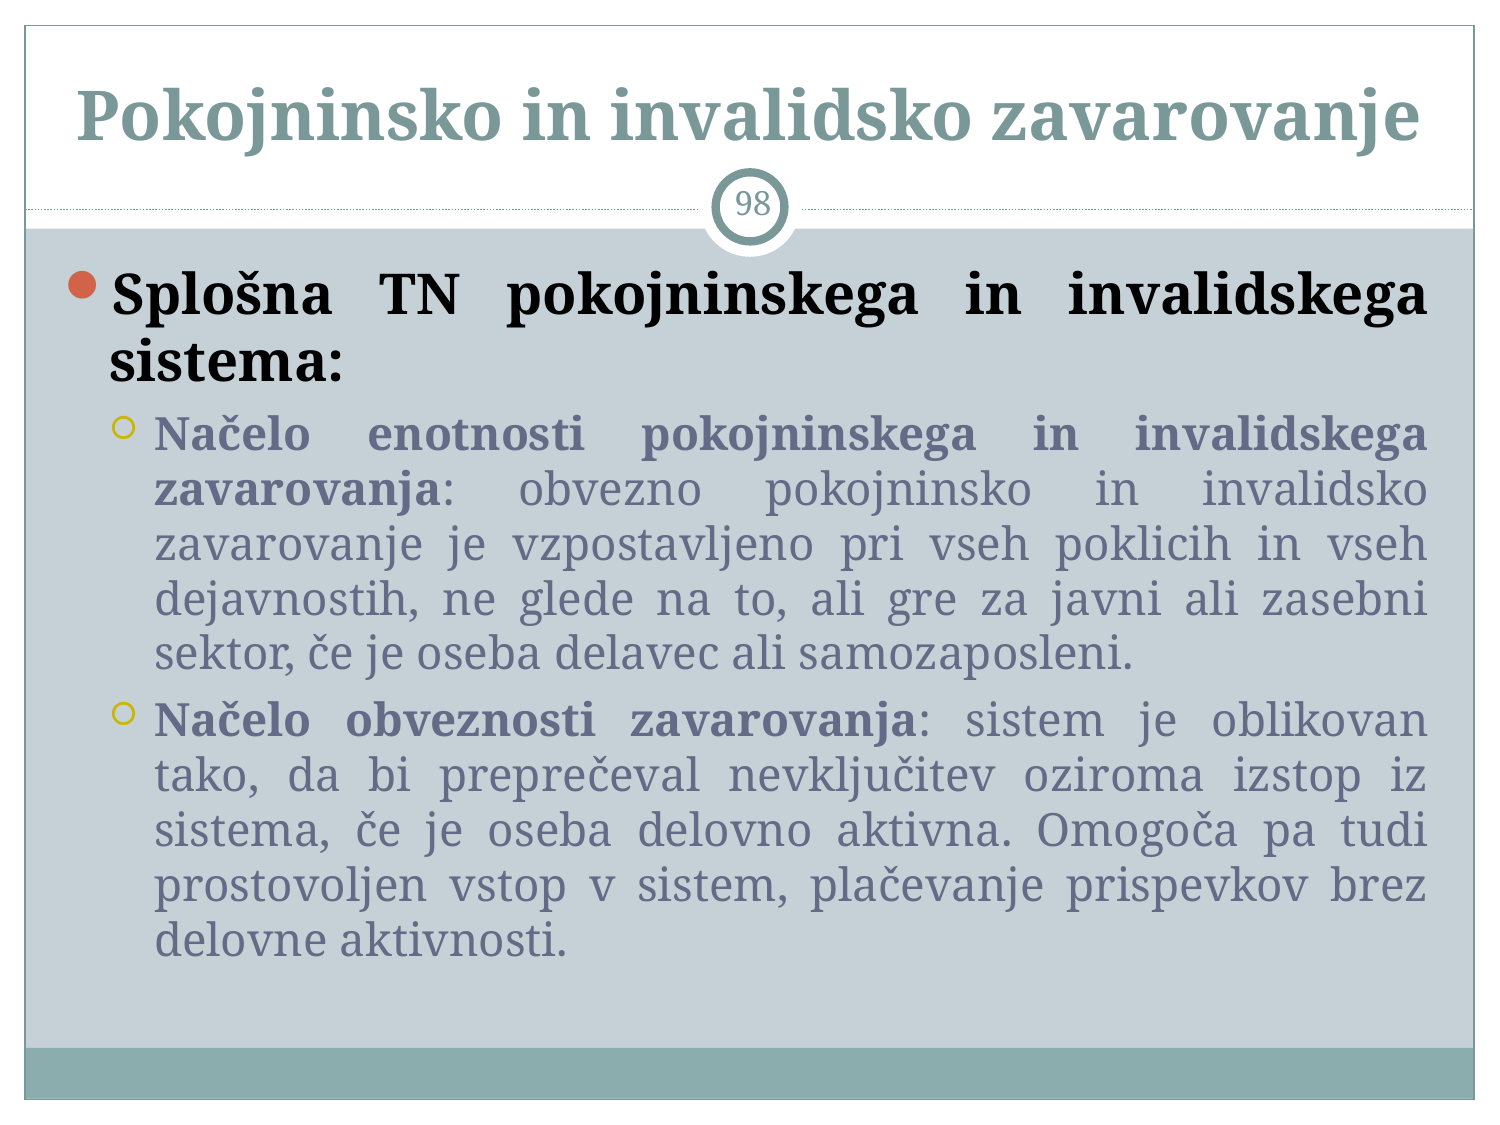

# Pokojninsko in invalidsko zavarovanje
Splošna TN pokojninskega in invalidskega sistema:
Načelo enotnosti pokojninskega in invalidskega zavarovanja: obvezno pokojninsko in invalidsko zavarovanje je vzpostavljeno pri vseh poklicih in vseh dejavnostih, ne glede na to, ali gre za javni ali zasebni sektor, če je oseba delavec ali samozaposleni.
Načelo obveznosti zavarovanja: sistem je oblikovan tako, da bi preprečeval nevključitev oziroma izstop iz sistema, če je oseba delovno aktivna. Omogoča pa tudi prostovoljen vstop v sistem, plačevanje prispevkov brez delovne aktivnosti.